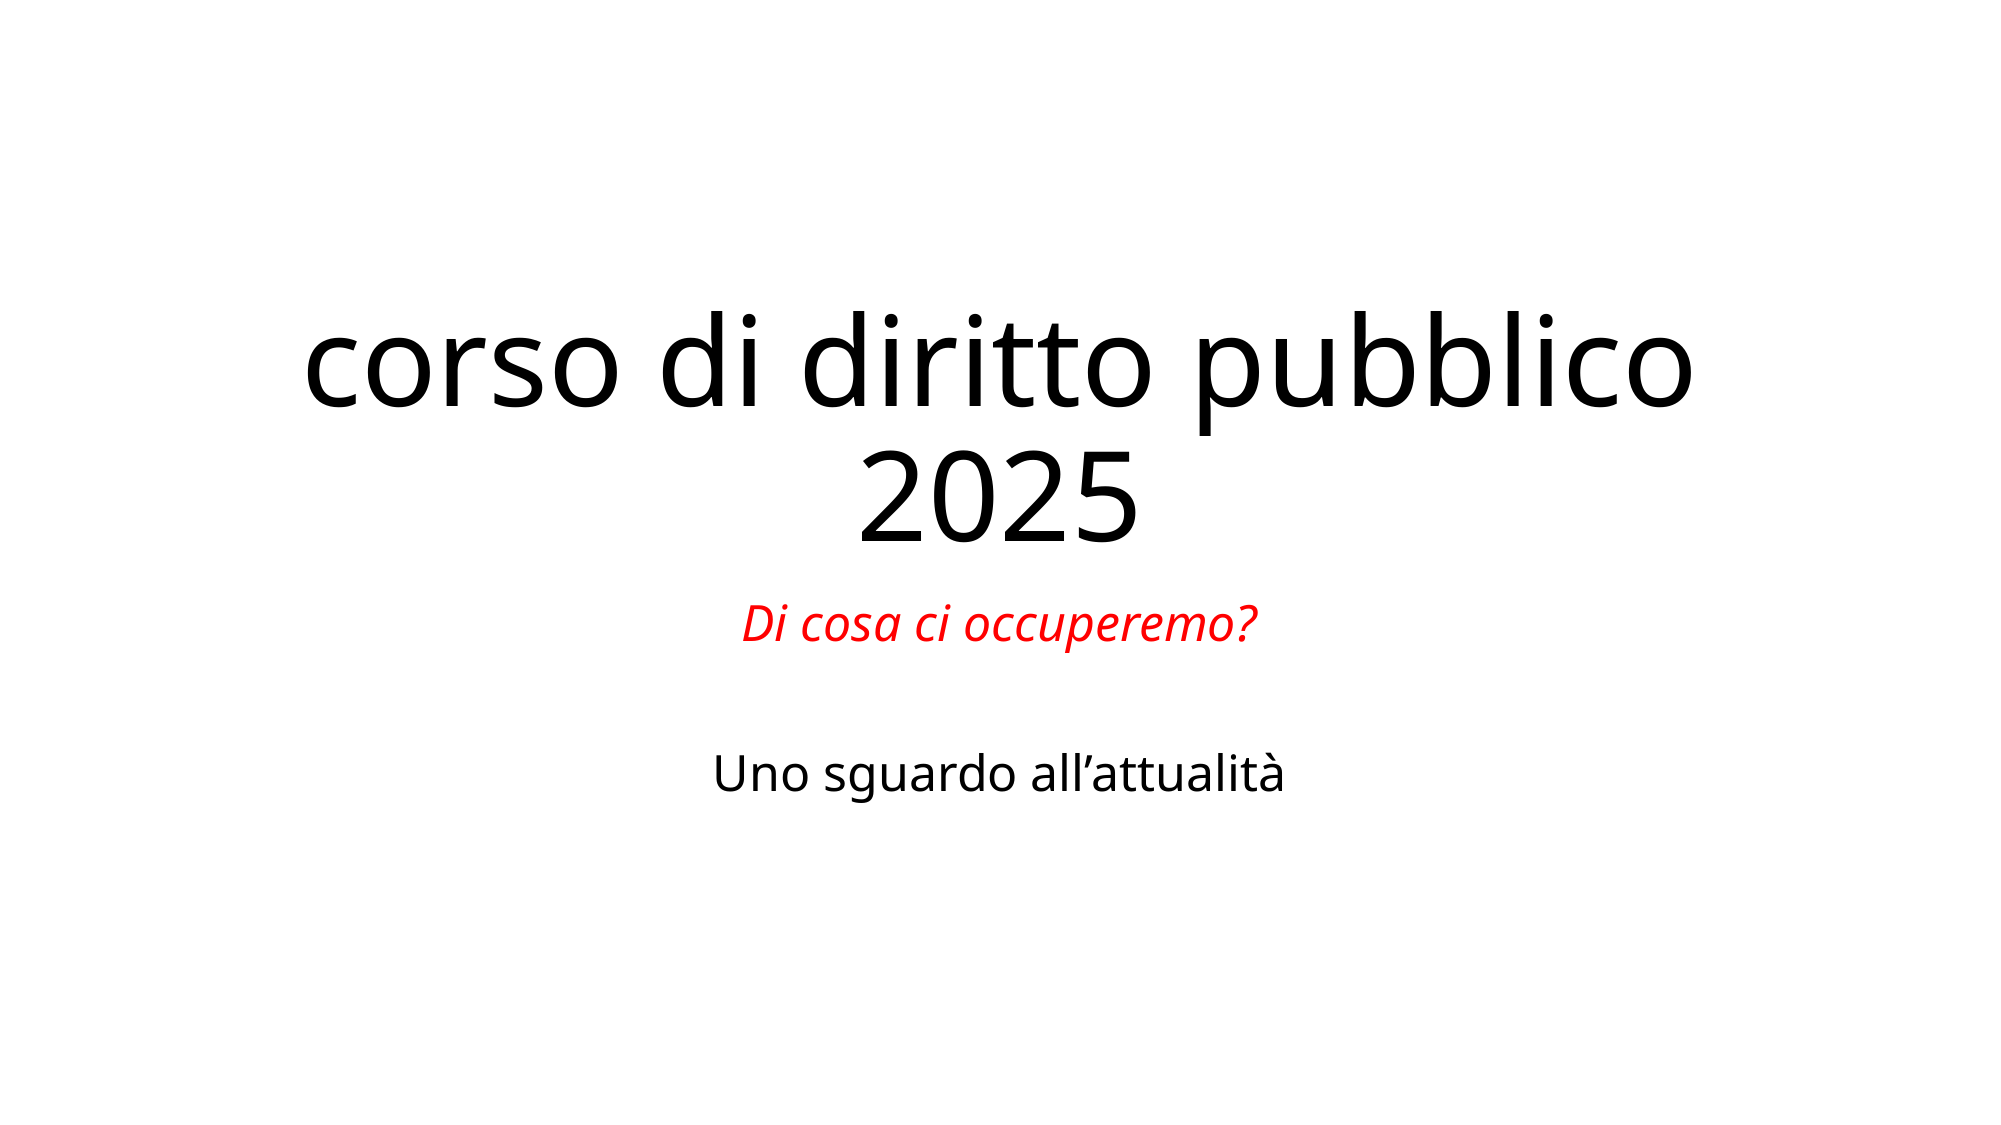

# corso di diritto pubblico 2025
Di cosa ci occuperemo?
Uno sguardo all’attualità